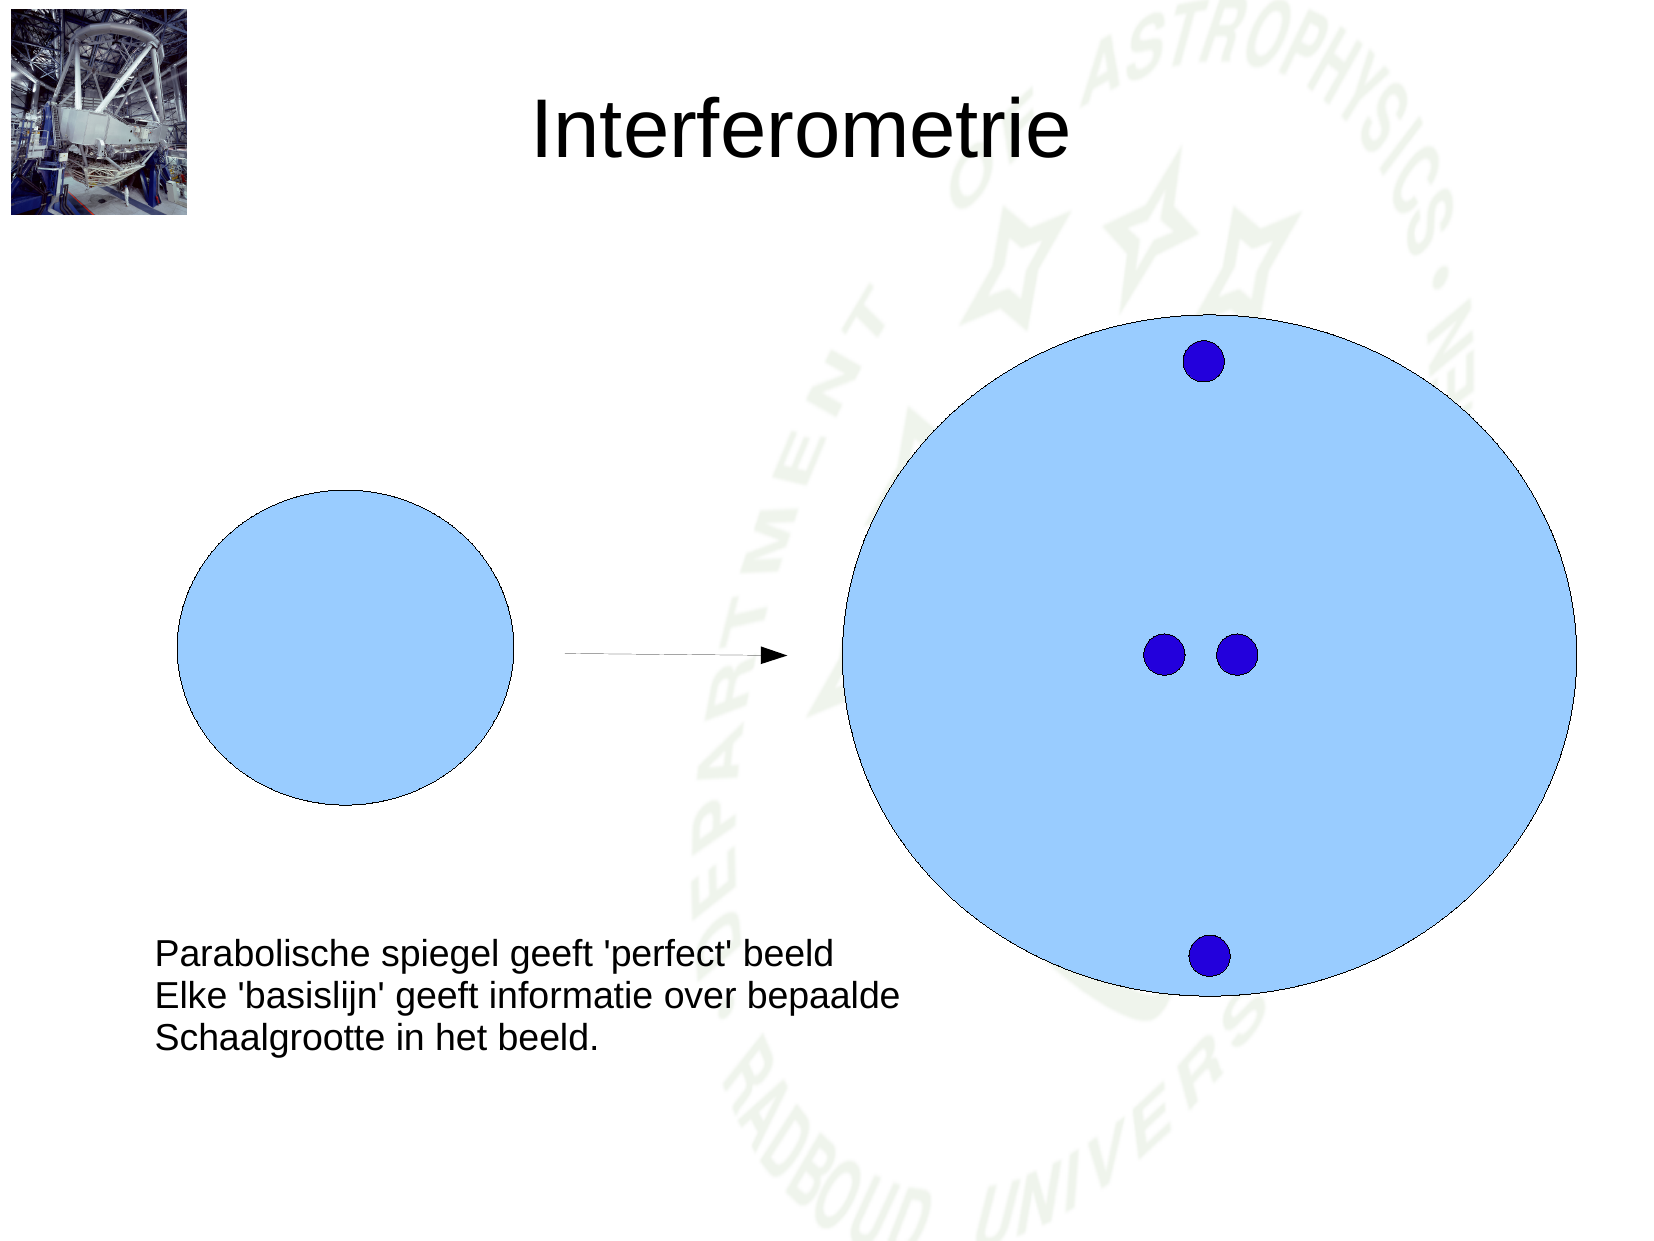

Interferometrie
Parabolische spiegel geeft 'perfect' beeld
Elke 'basislijn' geeft informatie over bepaalde
Schaalgrootte in het beeld.